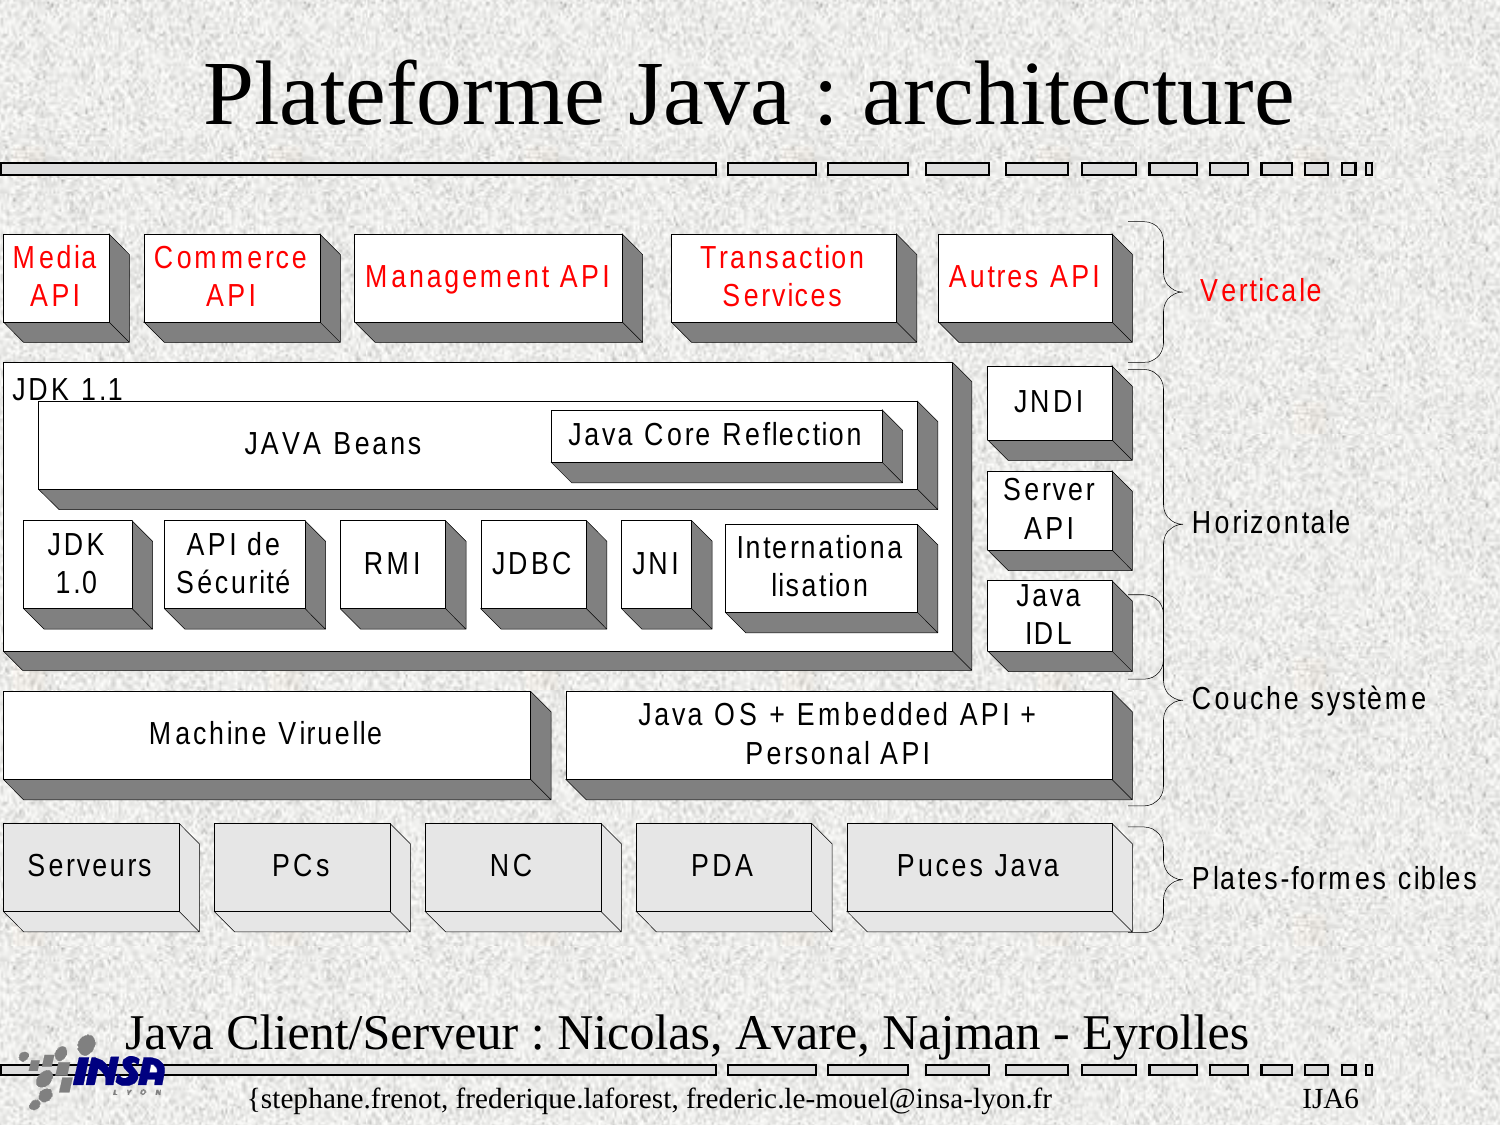

# Plateforme Java : architecture
Java Client/Serveur : Nicolas, Avare, Najman - Eyrolles